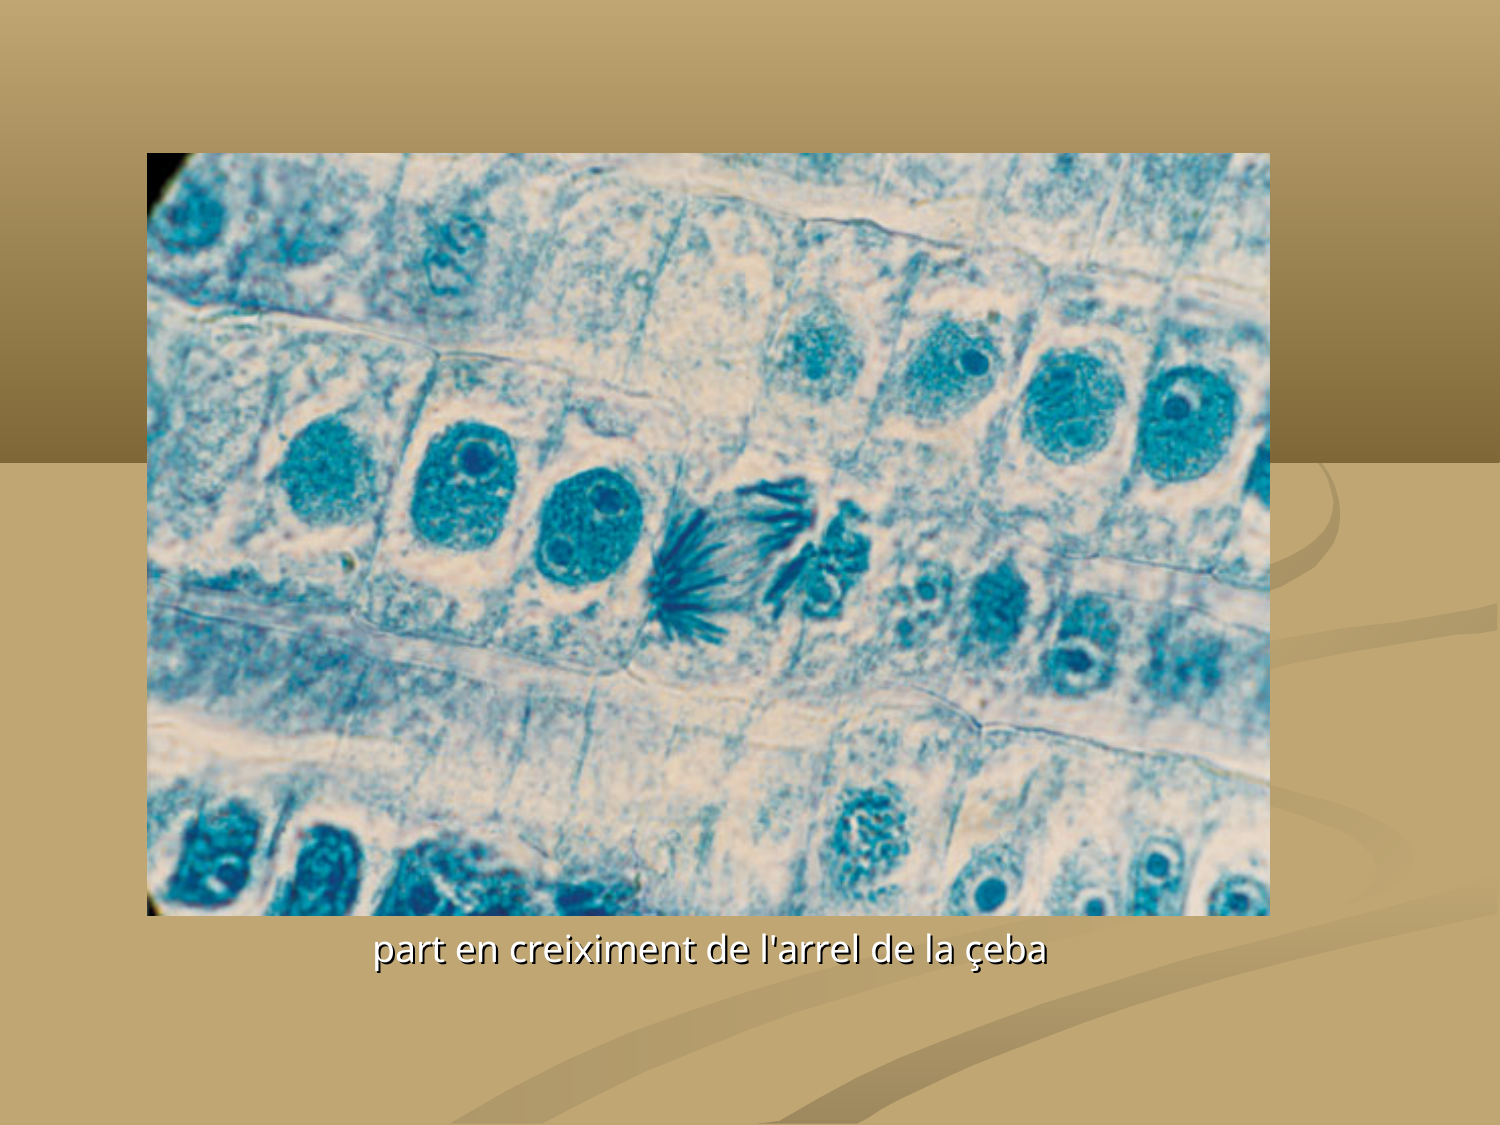

part en creiximent de l'arrel de la çeba